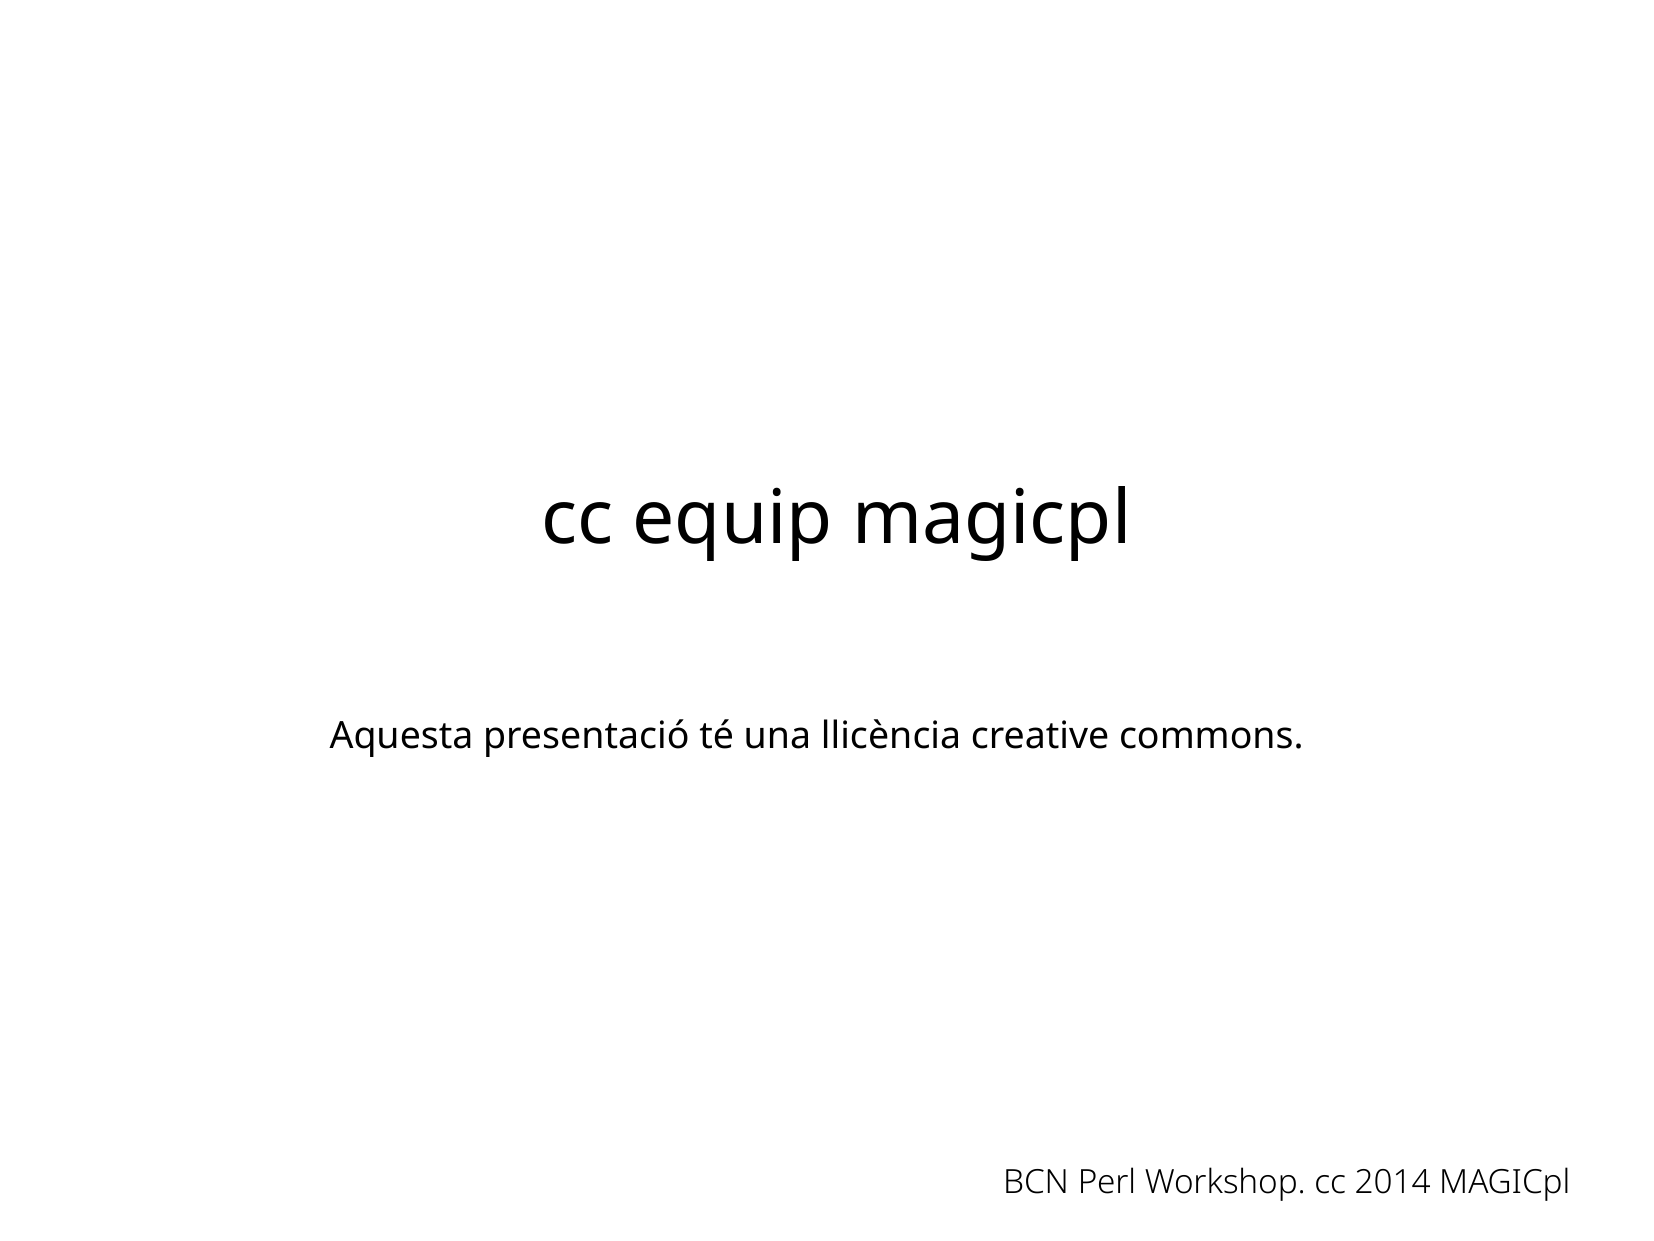

# cc equip magicpl Aquesta presentació té una llicència creative commons.
 BCN Perl Workshop. cc 2014 MAGICpl